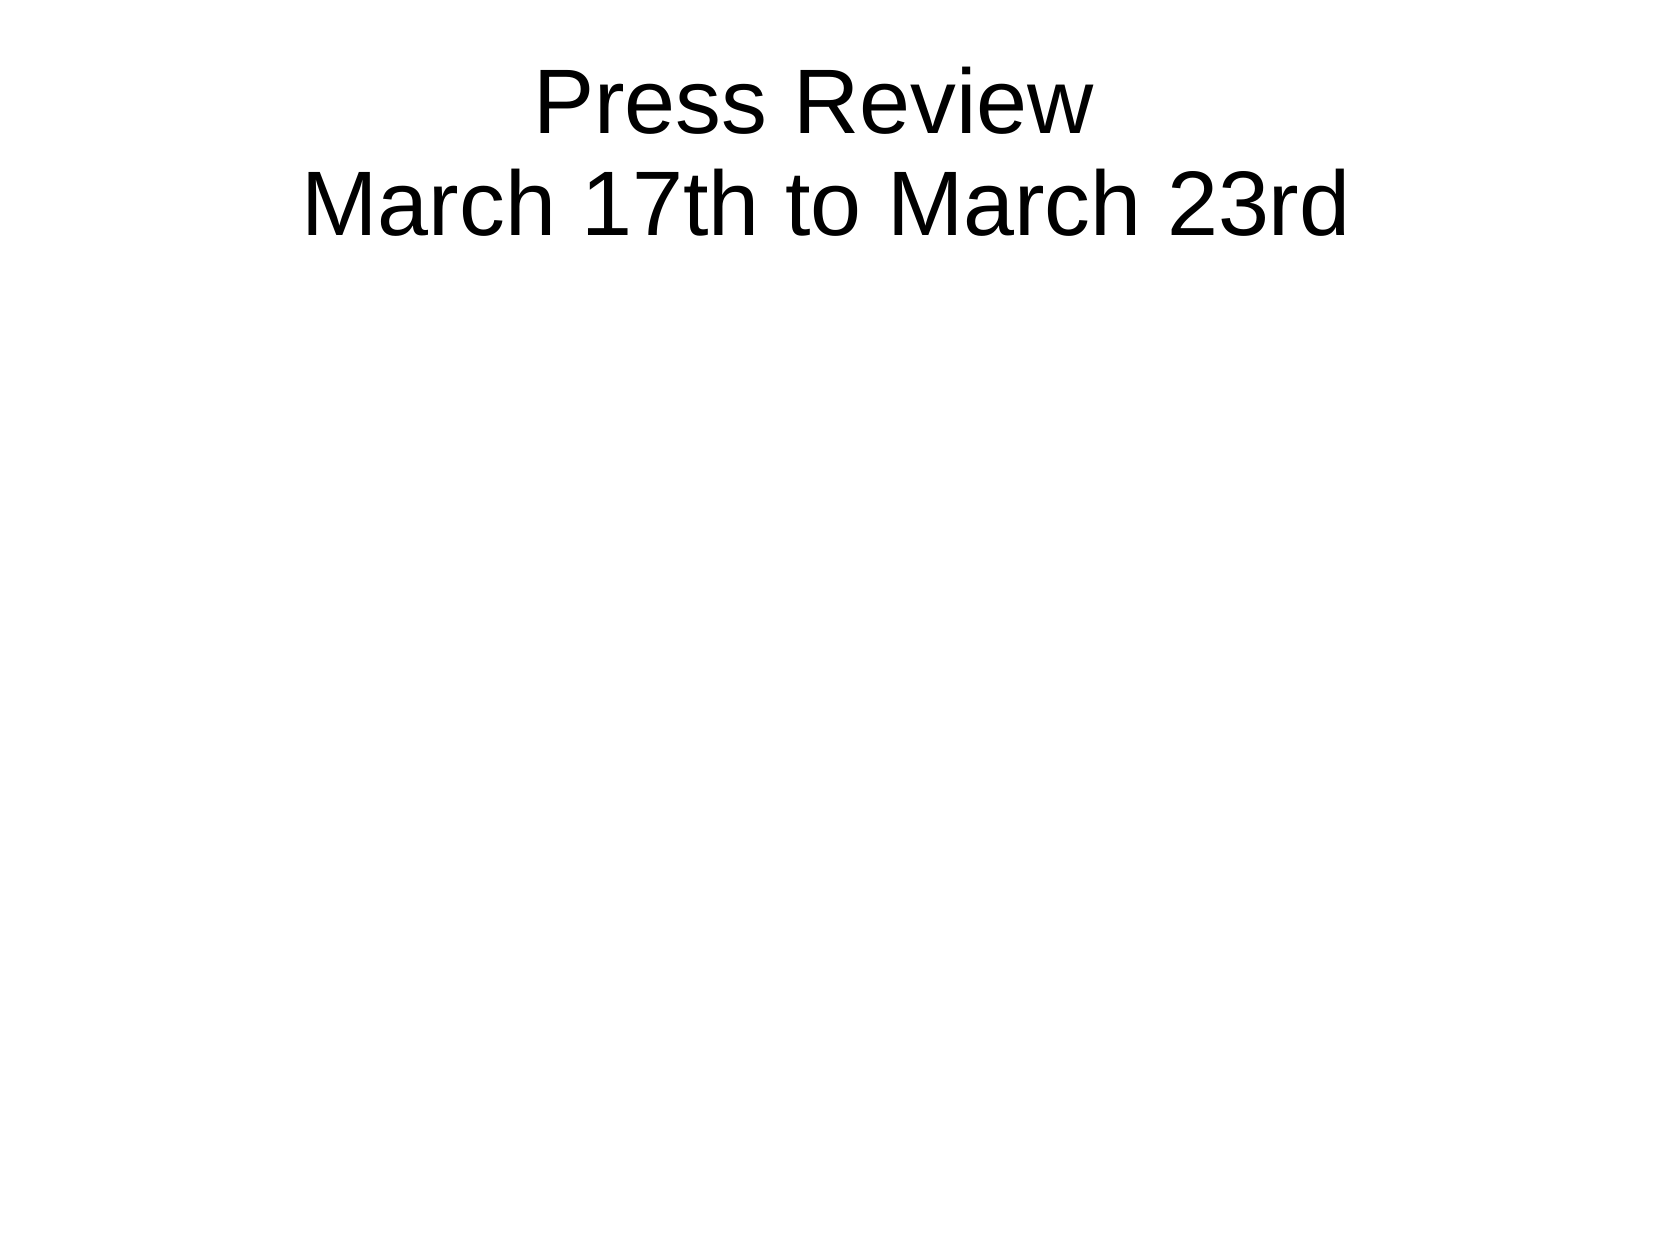

# Press Review March 17th to March 23rd